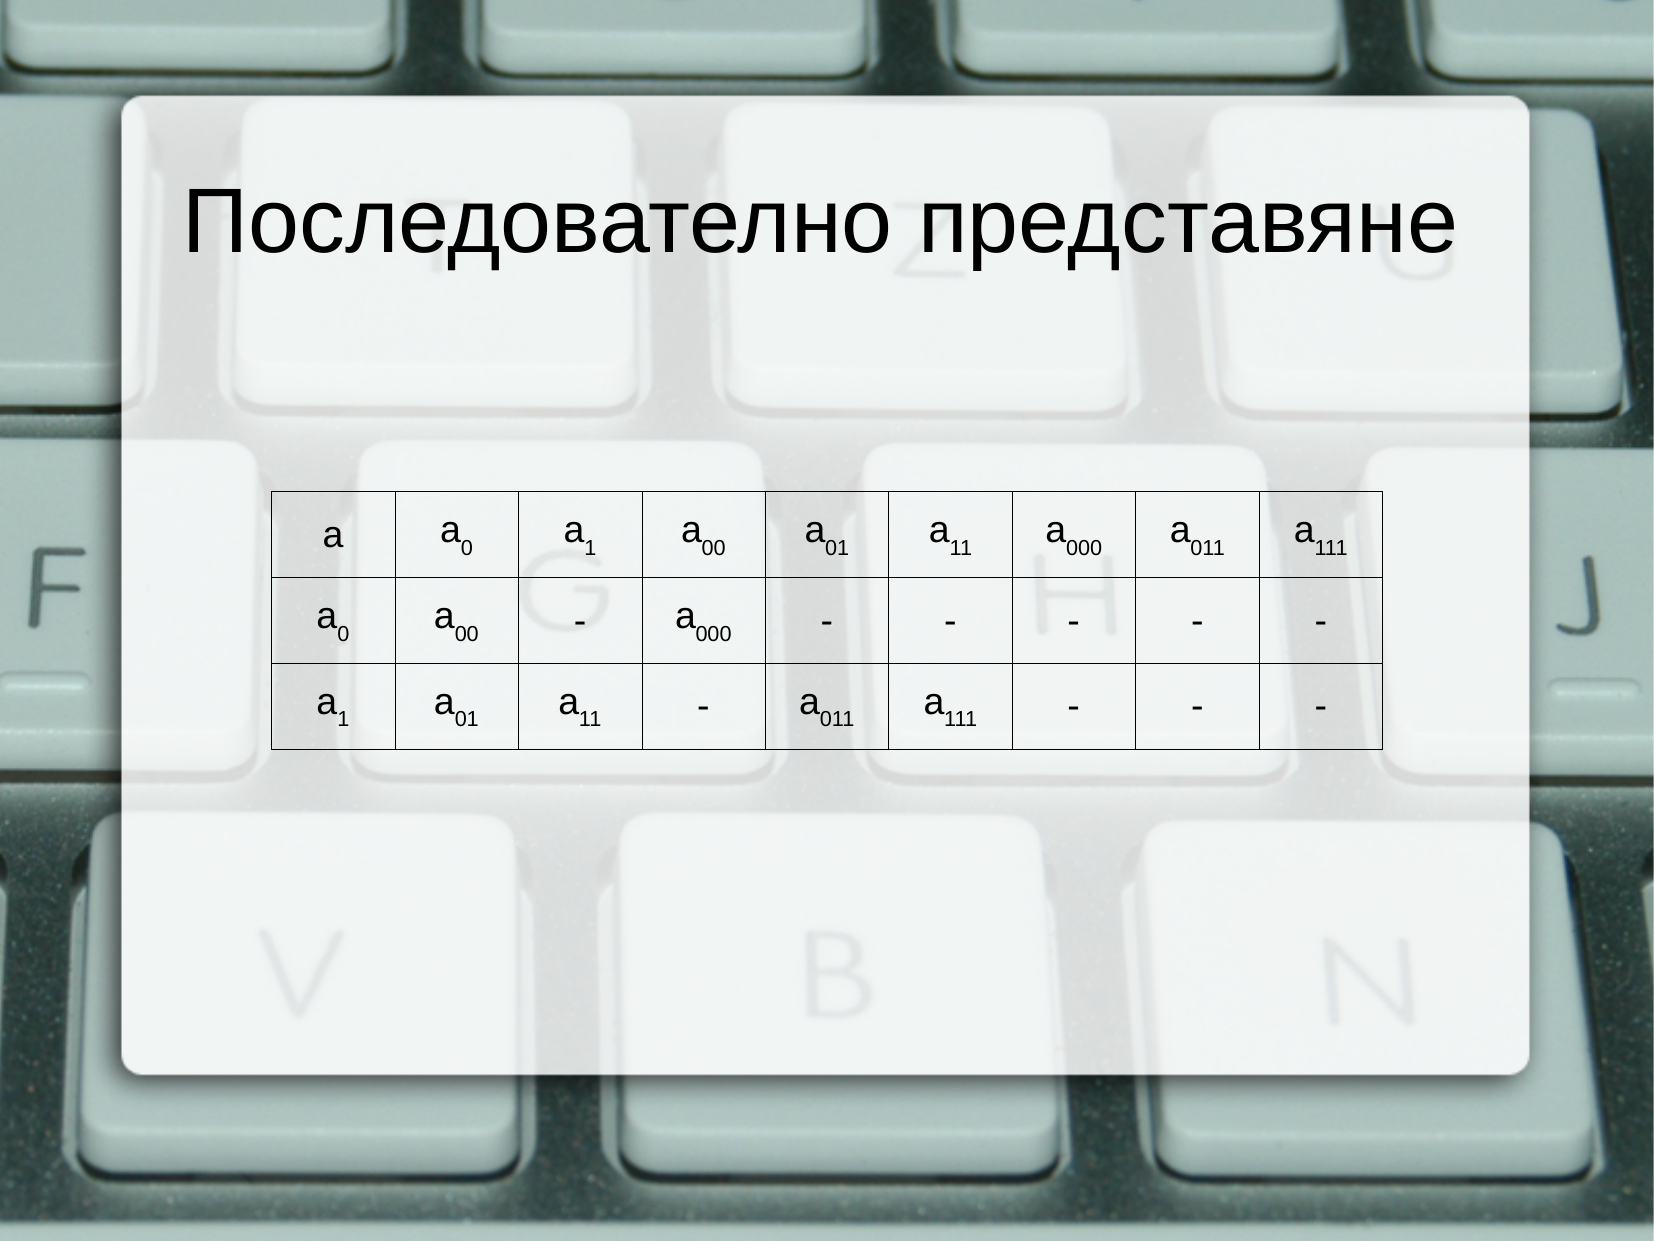

# Последователно представяне
| a | a0 | a1 | a00 | a01 | a11 | a000 | a011 | a111 |
| --- | --- | --- | --- | --- | --- | --- | --- | --- |
| a0 | a00 | - | a000 | - | - | - | - | - |
| a1 | a01 | a11 | - | a011 | a111 | - | - | - |